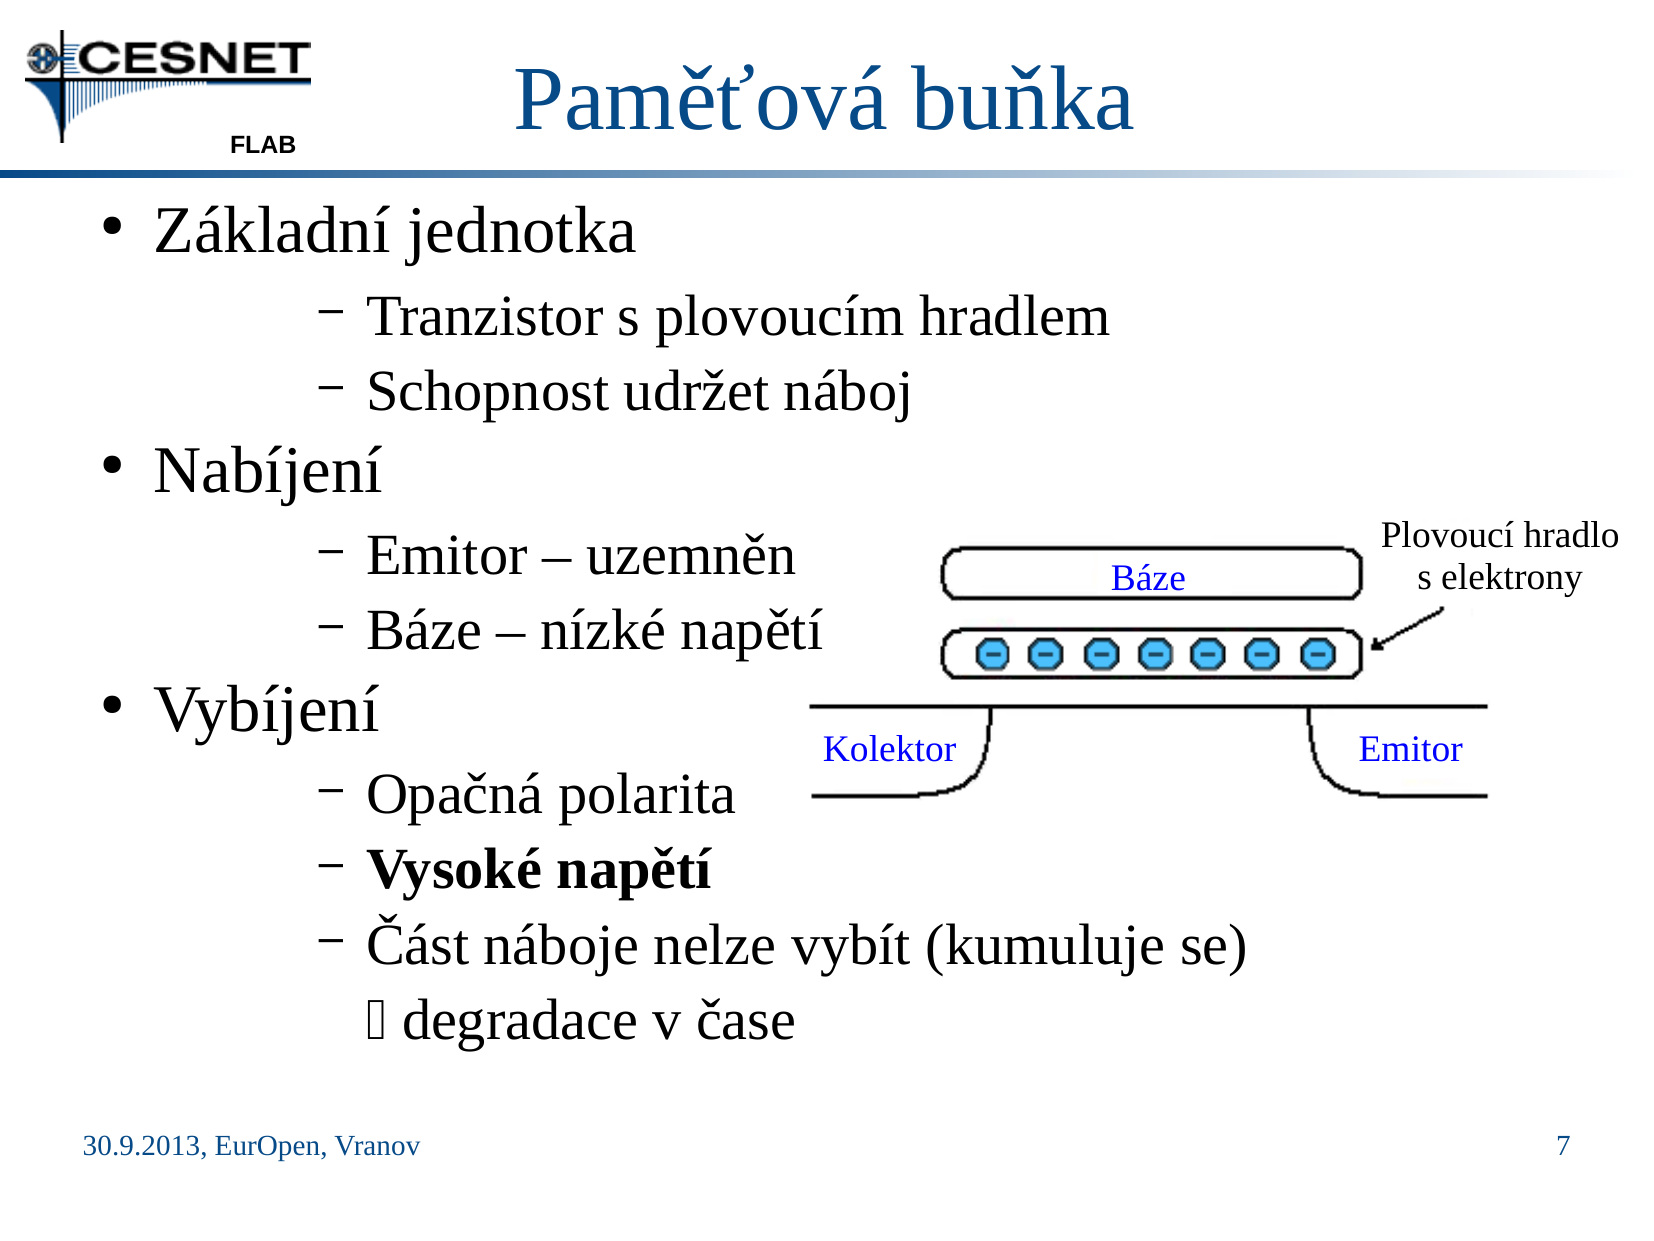

# Paměťová buňka
Základní jednotka
Tranzistor s plovoucím hradlem
Schopnost udržet náboj
Nabíjení
Emitor – uzemněn
Báze – nízké napětí
Vybíjení
Opačná polarita
Vysoké napětí
Část náboje nelze vybít (kumuluje se)
_ degradace v čase
Plovoucí hradlo s elektrony
Báze
Kolektor
Emitor
30.9.2013, EurOpen, Vranov
7